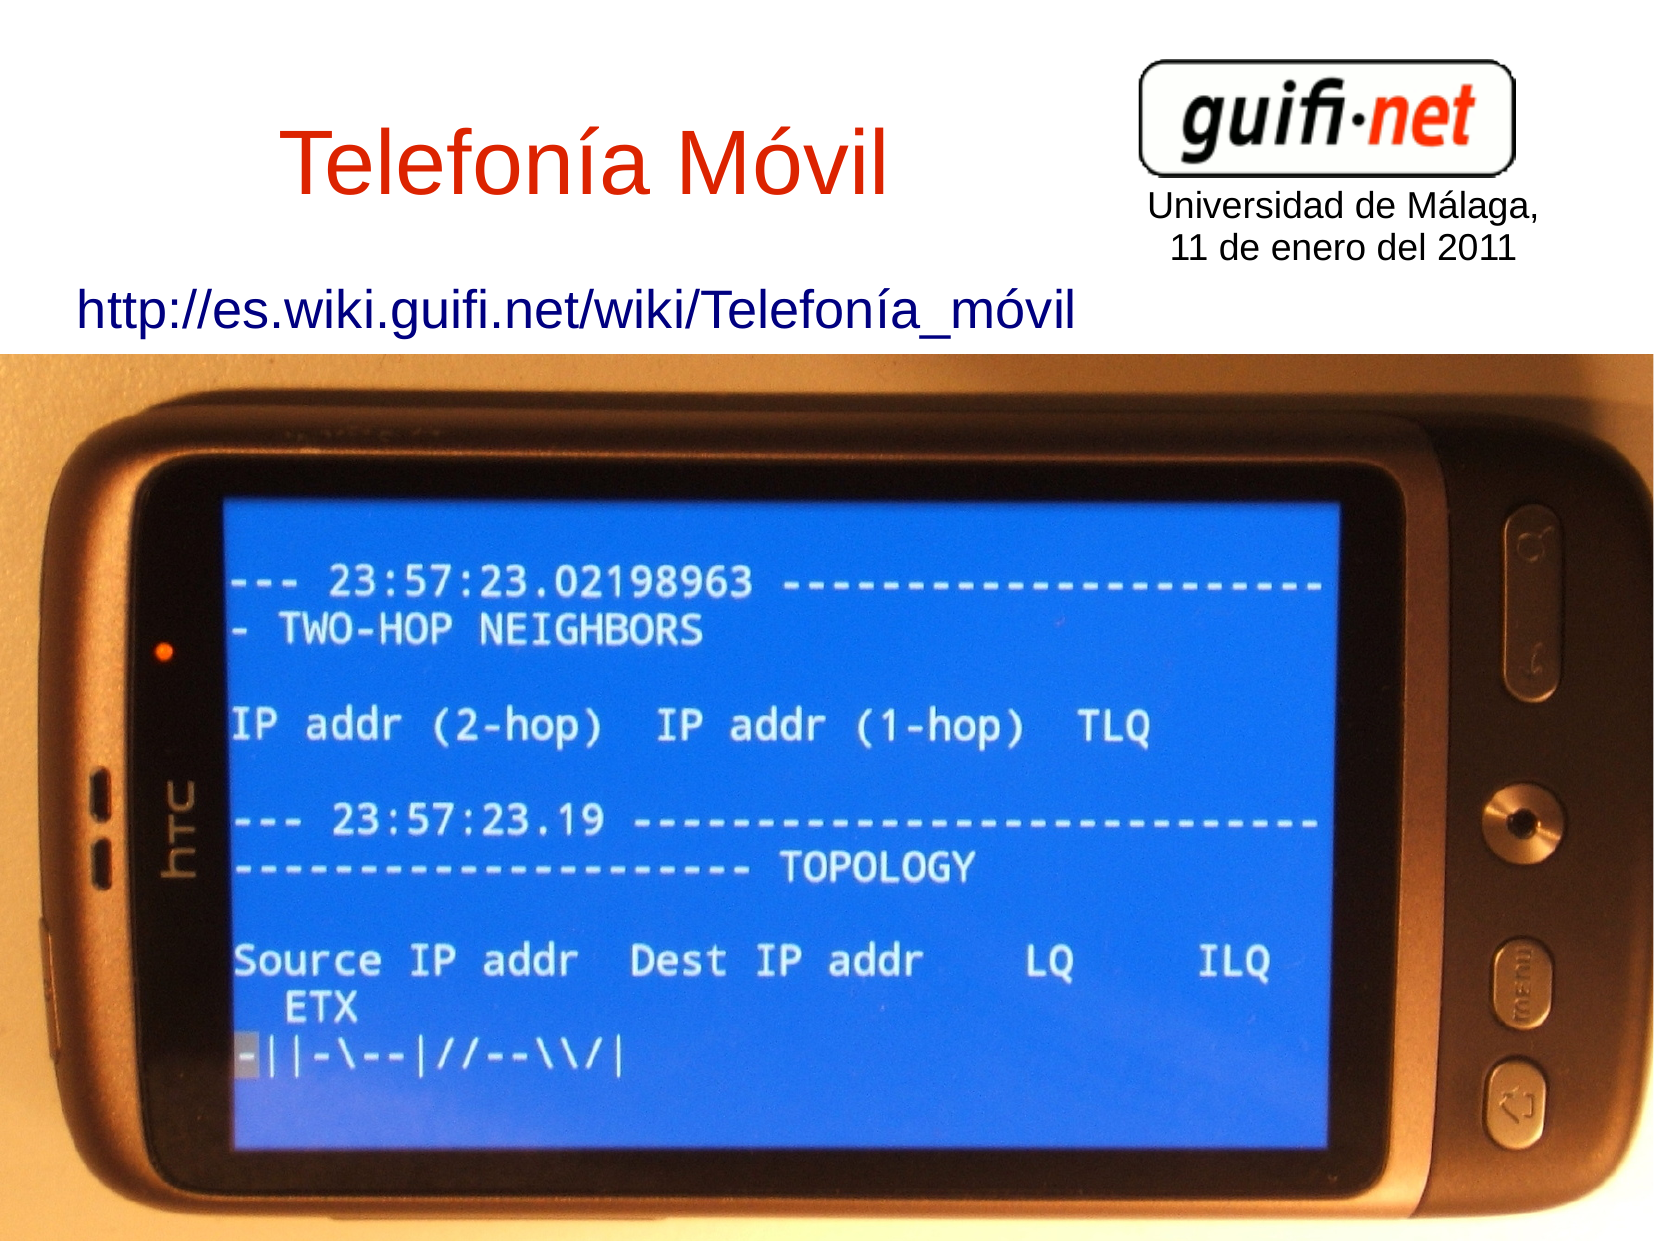

# Telefonía Móvil
Universidad de Málaga,
11 de enero del 2011
http://es.wiki.guifi.net/wiki/Telefonía_móvil